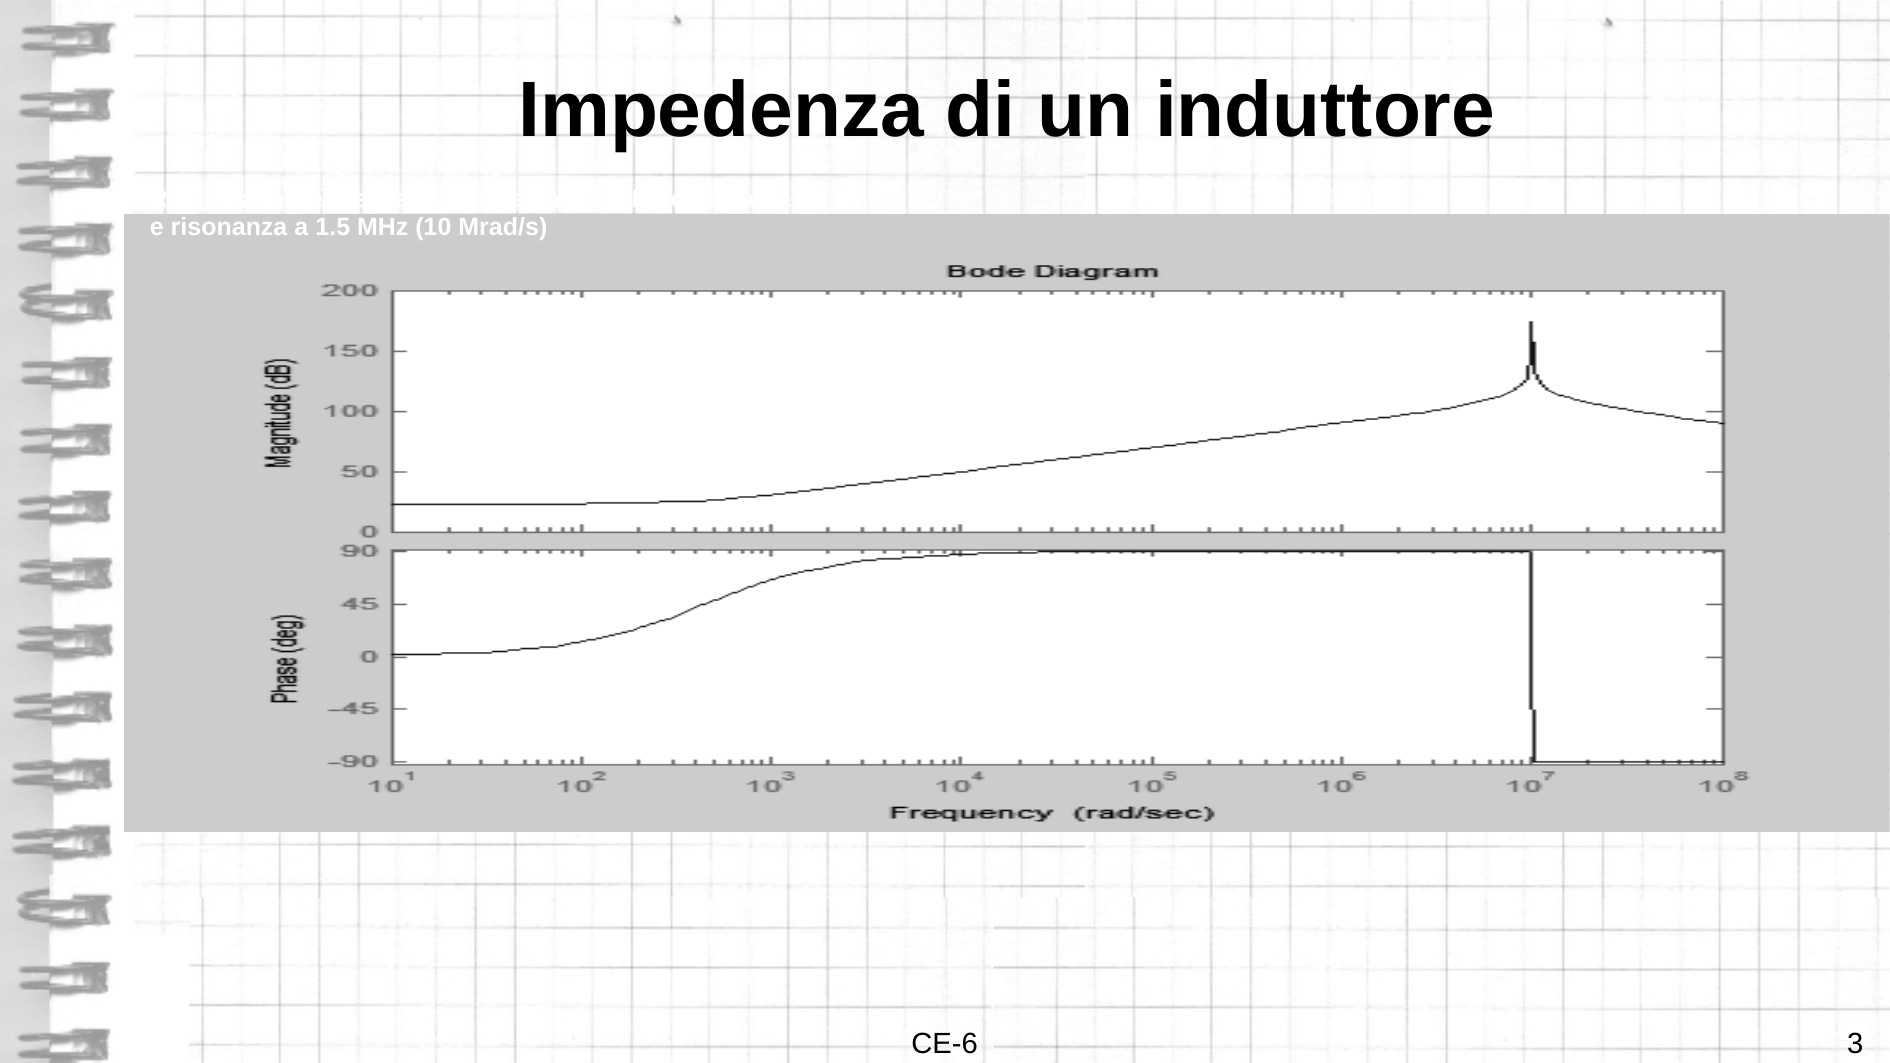

# Impedenza di un induttore
Risposta in frequenza induttore da 2.2 mH con Rpar=14Ω
e risonanza a 1.5 MHz (10 Mrad/s)
CE-6
3